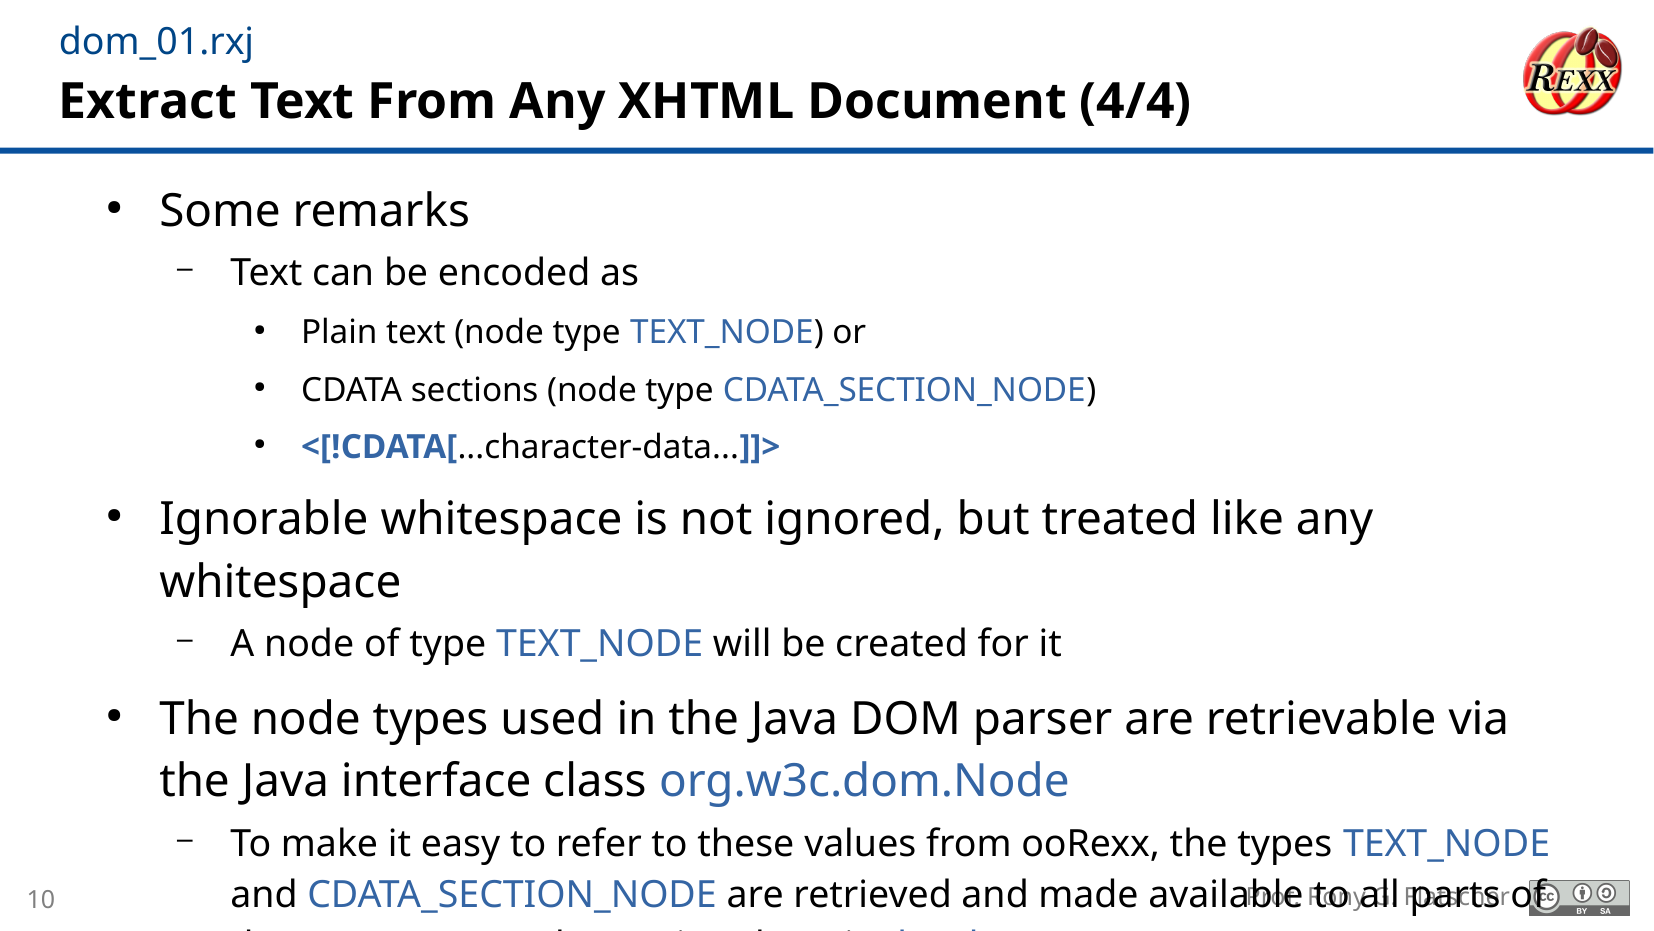

# dom_01.rxj Extract Text From Any XHTML Document (4/4)
Some remarks
Text can be encoded as
Plain text (node type TEXT_NODE) or
CDATA sections (node type CDATA_SECTION_NODE)
<[!CDATA[...character-data...]]>
Ignorable whitespace is not ignored, but treated like any whitespace
A node of type TEXT_NODE will be created for it
The node types used in the Java DOM parser are retrievable via the Java interface class org.w3c.dom.Node
To make it easy to refer to these values from ooRexx, the types TEXT_NODE and CDATA_SECTION_NODE are retrieved and made available to all parts of the Rexx program by storing them in .local